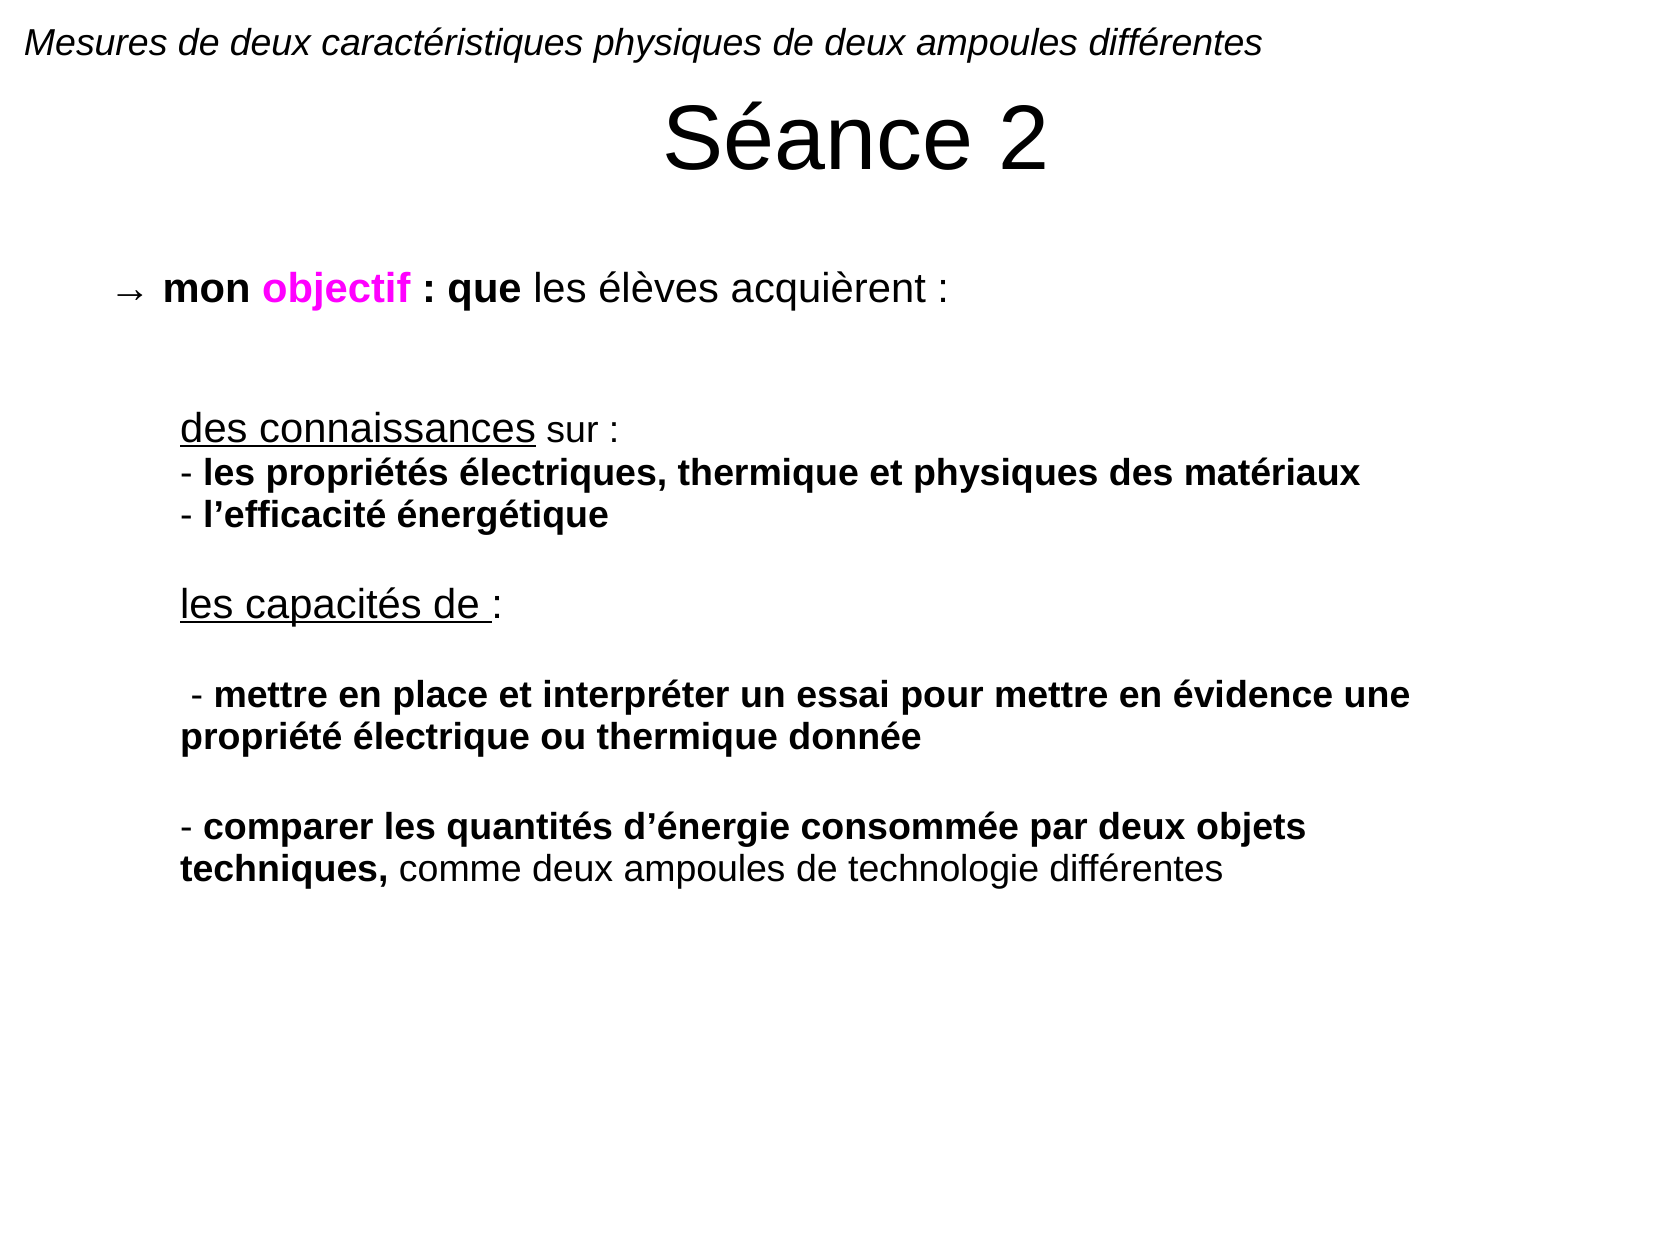

Mesures de deux caractéristiques physiques de deux ampoules différentes
# Séance 2
→ mon objectif : que les élèves acquièrent :
des connaissances sur :
- les propriétés électriques, thermique et physiques des matériaux
- l’efficacité énergétique
les capacités de :
 - mettre en place et interpréter un essai pour mettre en évidence une propriété électrique ou thermique donnée
- comparer les quantités d’énergie consommée par deux objets techniques, comme deux ampoules de technologie différentes